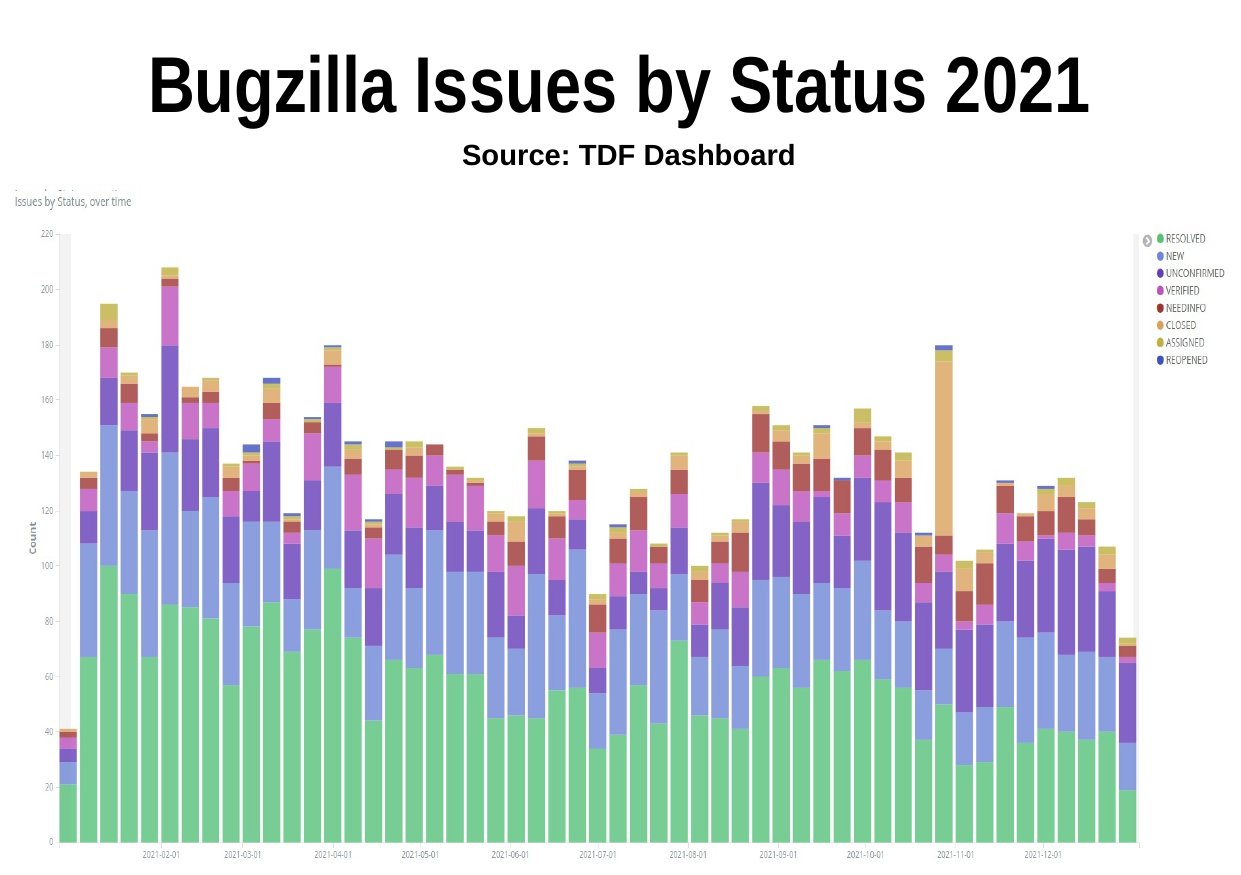

# Bugzilla Issues by Status 2021
Source: TDF Dashboard